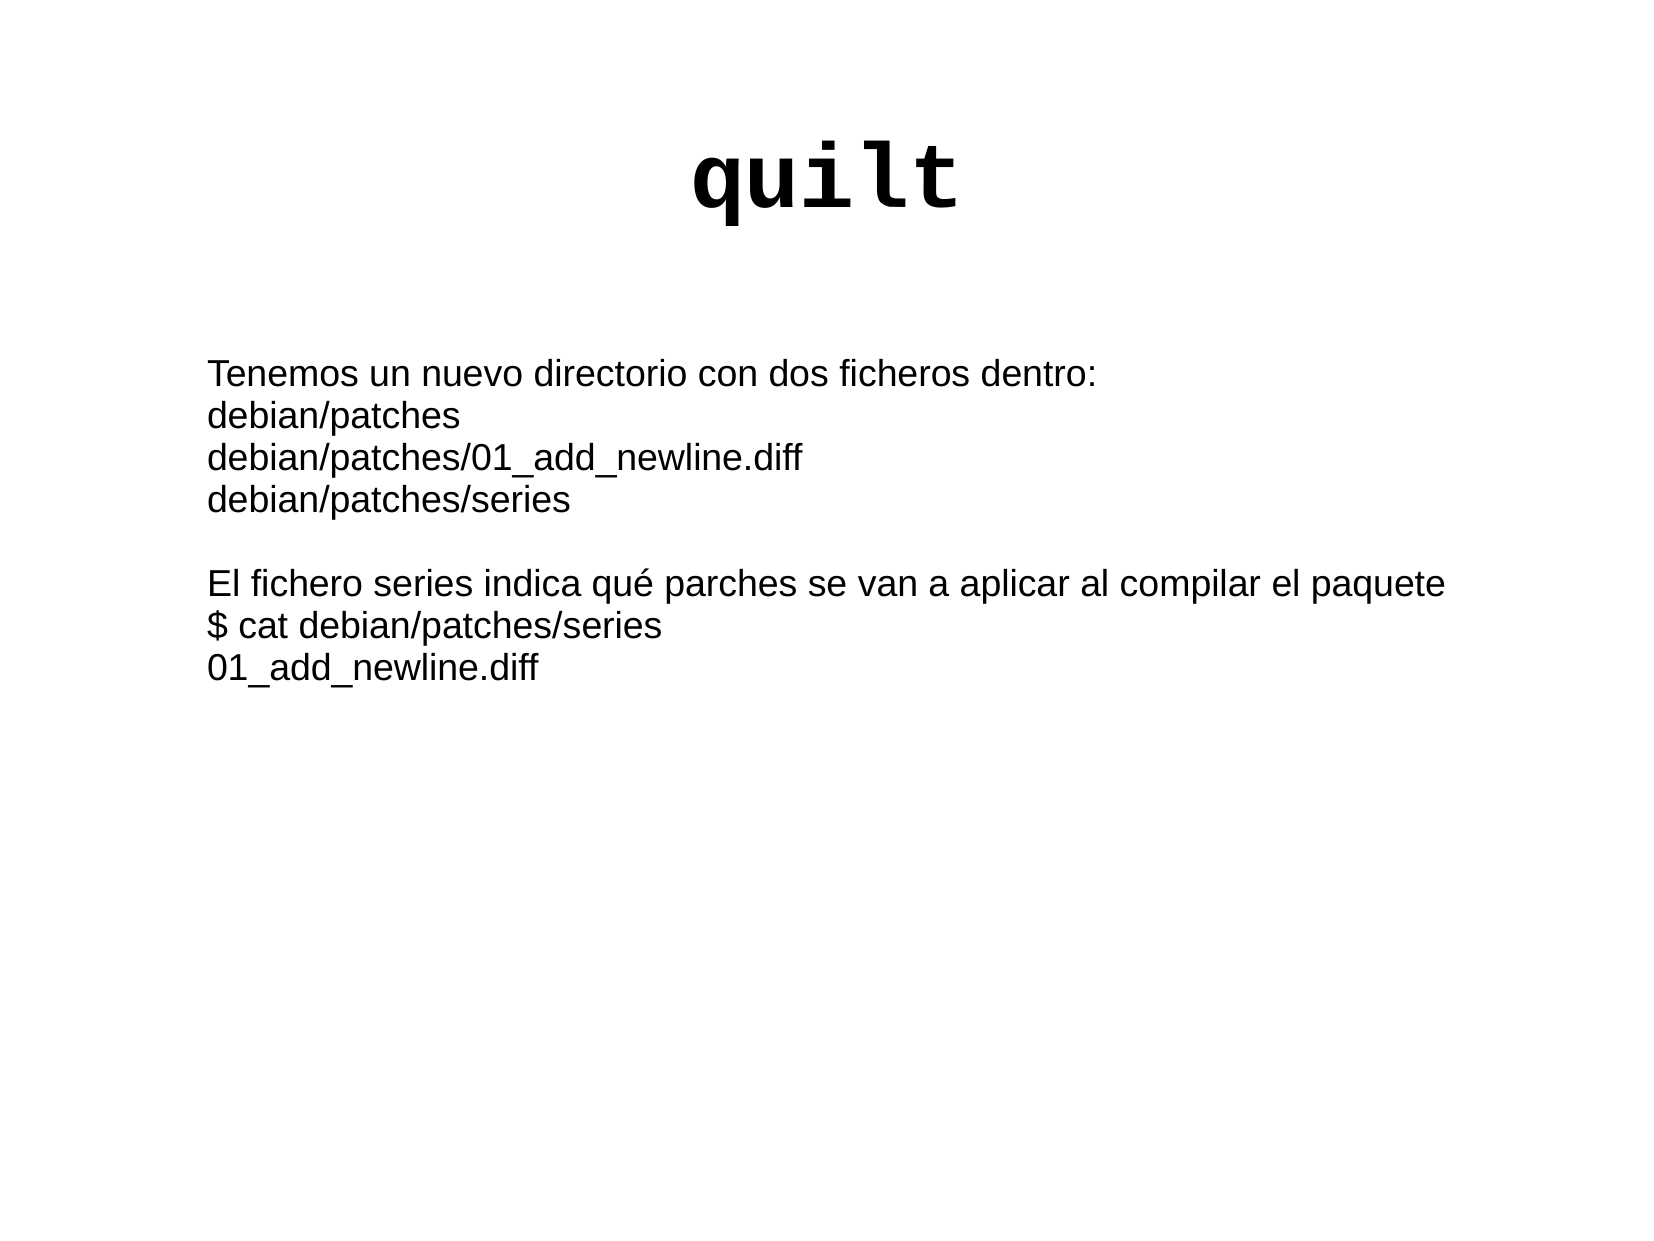

quilt
Tenemos un nuevo directorio con dos ficheros dentro:
debian/patches
debian/patches/01_add_newline.diff
debian/patches/series
El fichero series indica qué parches se van a aplicar al compilar el paquete
$ cat debian/patches/series
01_add_newline.diff